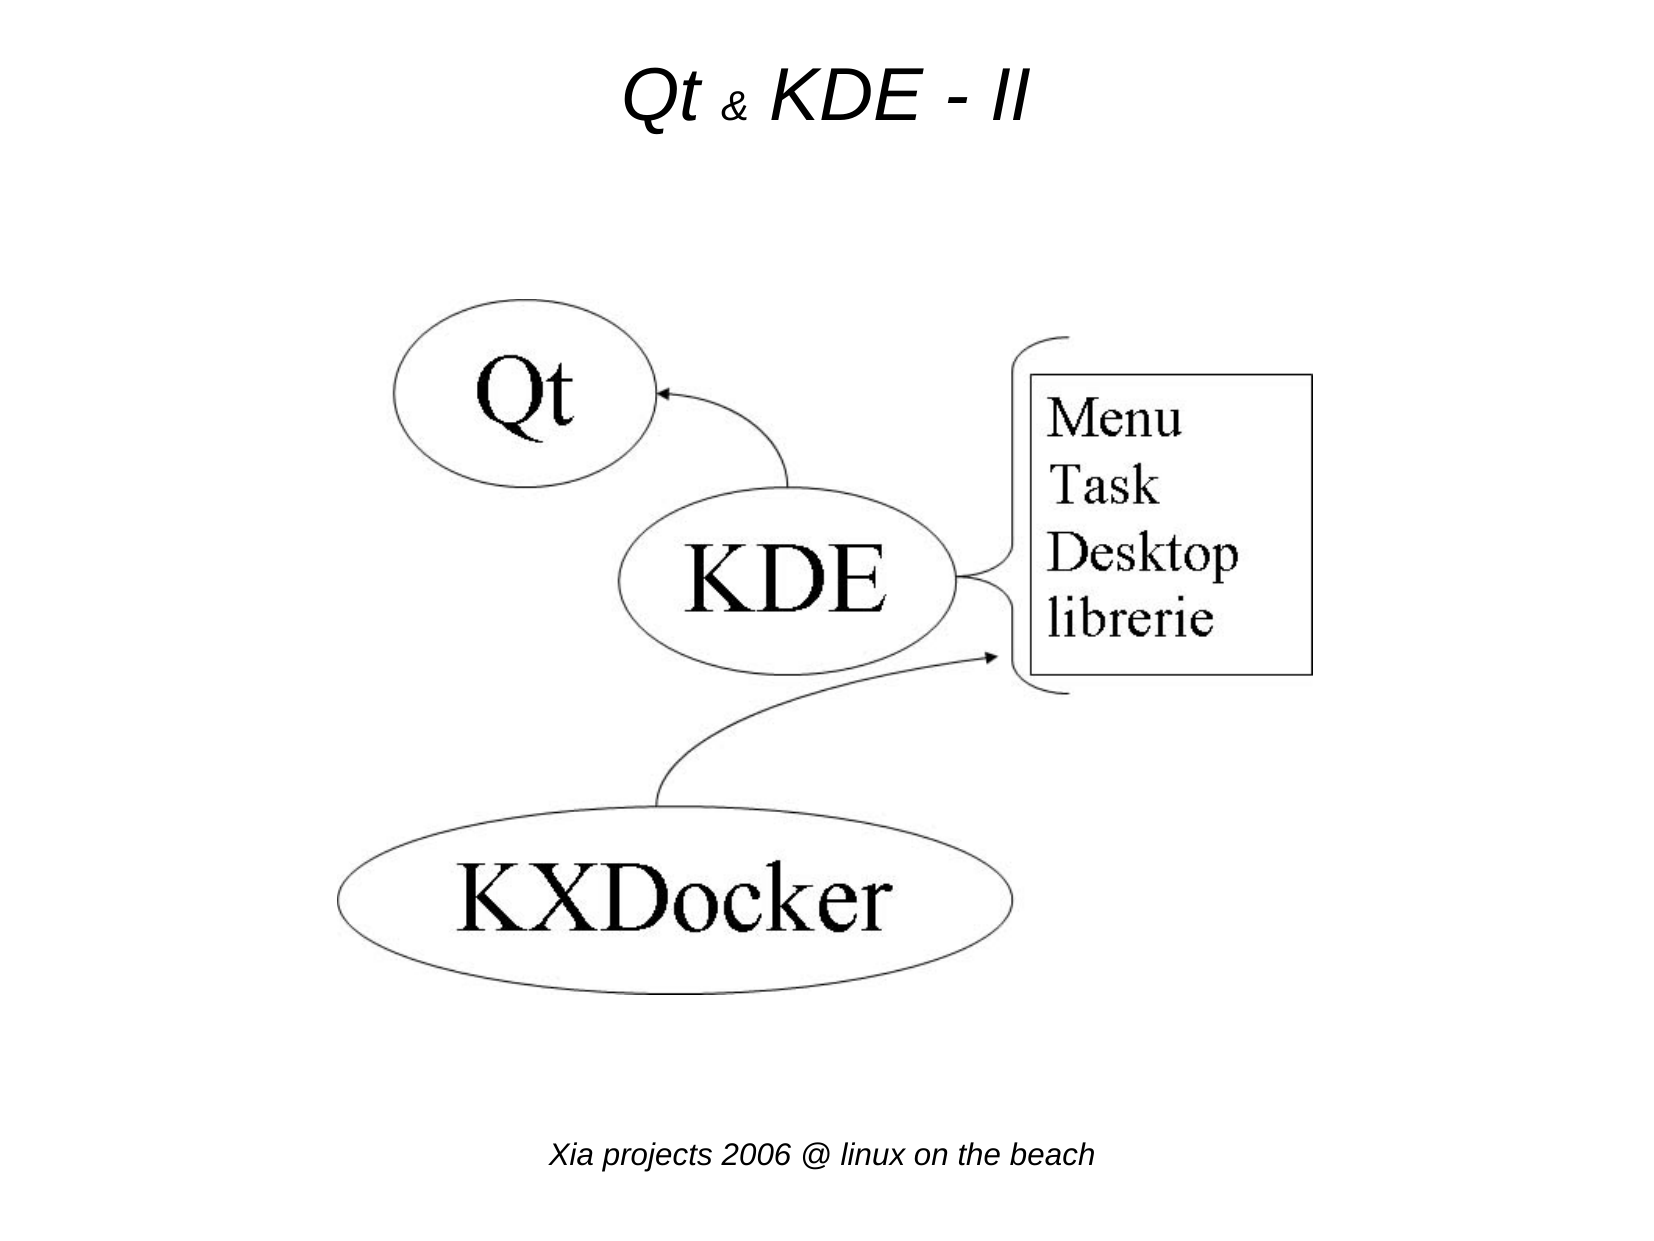

# Qt & KDE - II
Xia projects 2006 @ linux on the beach